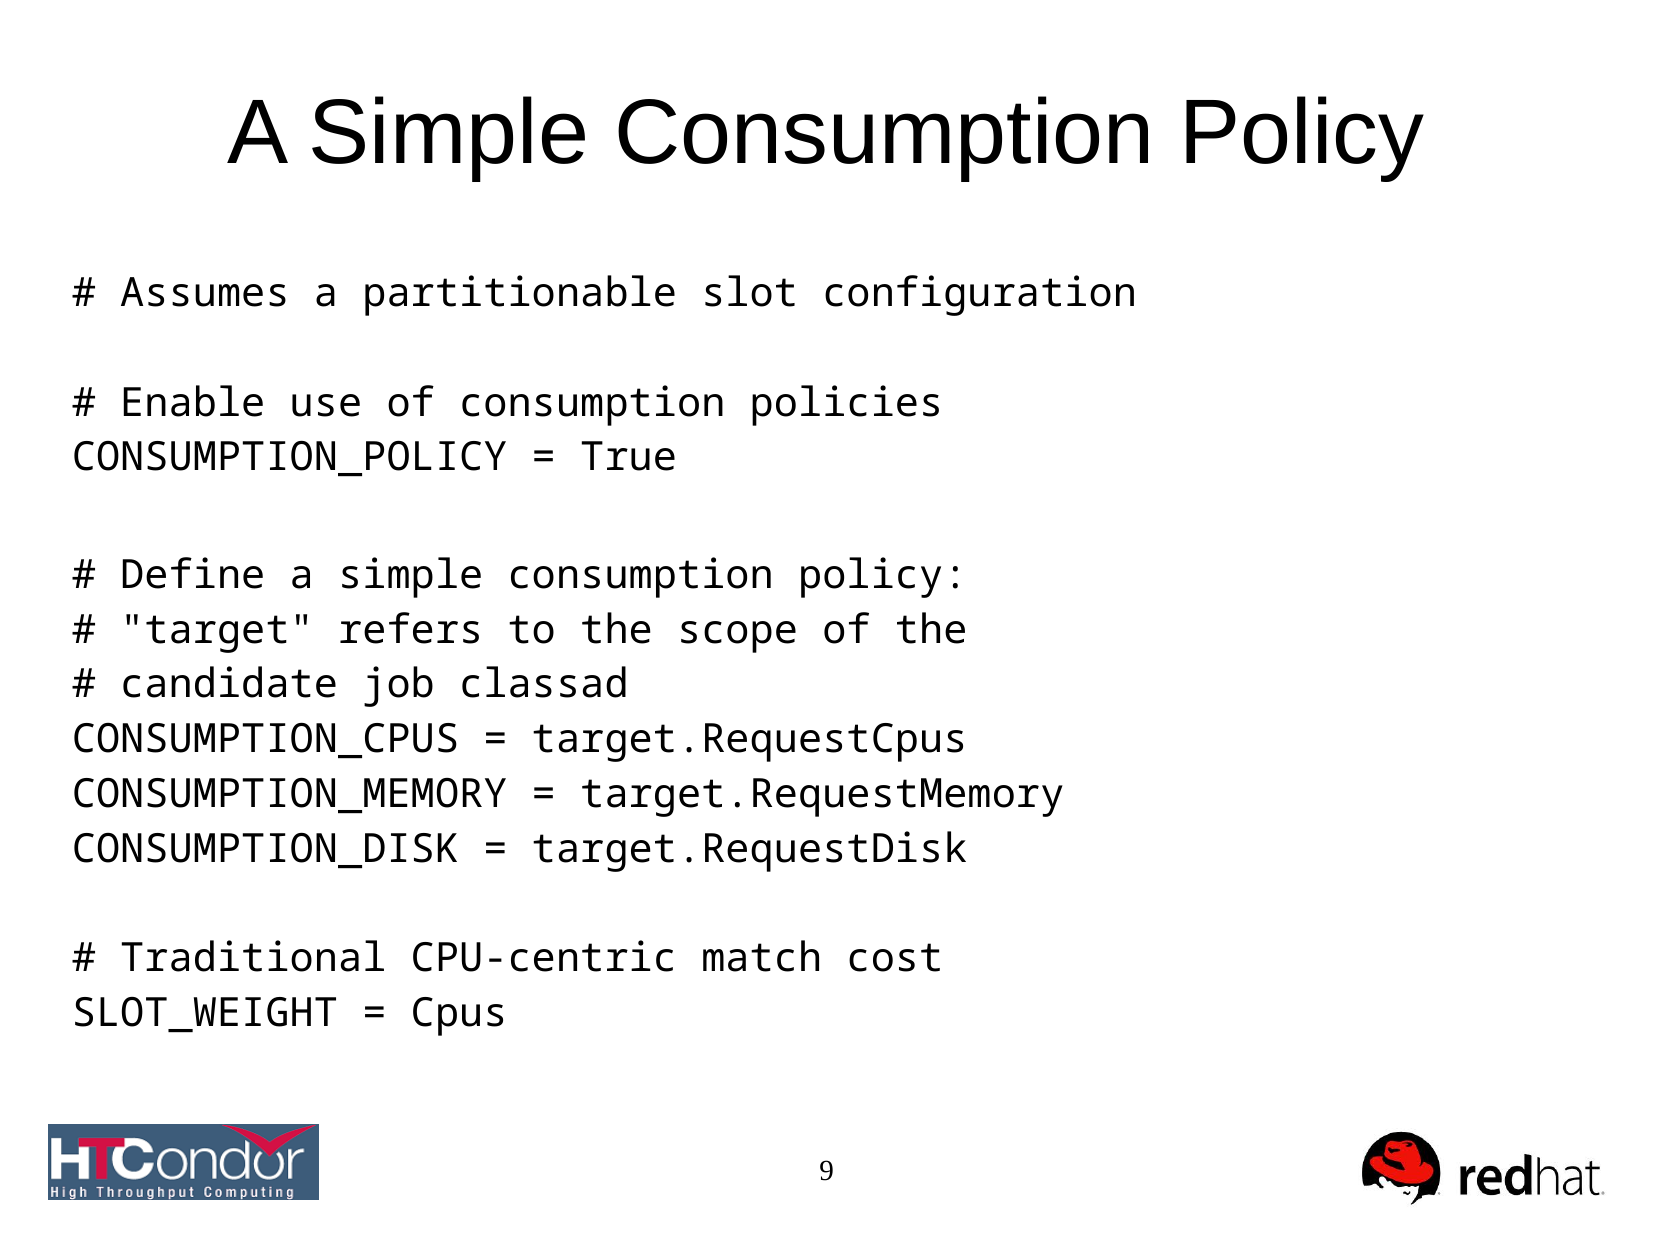

# A Simple Consumption Policy
# Assumes a partitionable slot configuration
# Enable use of consumption policies
CONSUMPTION_POLICY = True
# Define a simple consumption policy:
# "target" refers to the scope of the
# candidate job classad
CONSUMPTION_CPUS = target.RequestCpus
CONSUMPTION_MEMORY = target.RequestMemory
CONSUMPTION_DISK = target.RequestDisk
# Traditional CPU-centric match cost
SLOT_WEIGHT = Cpus
9